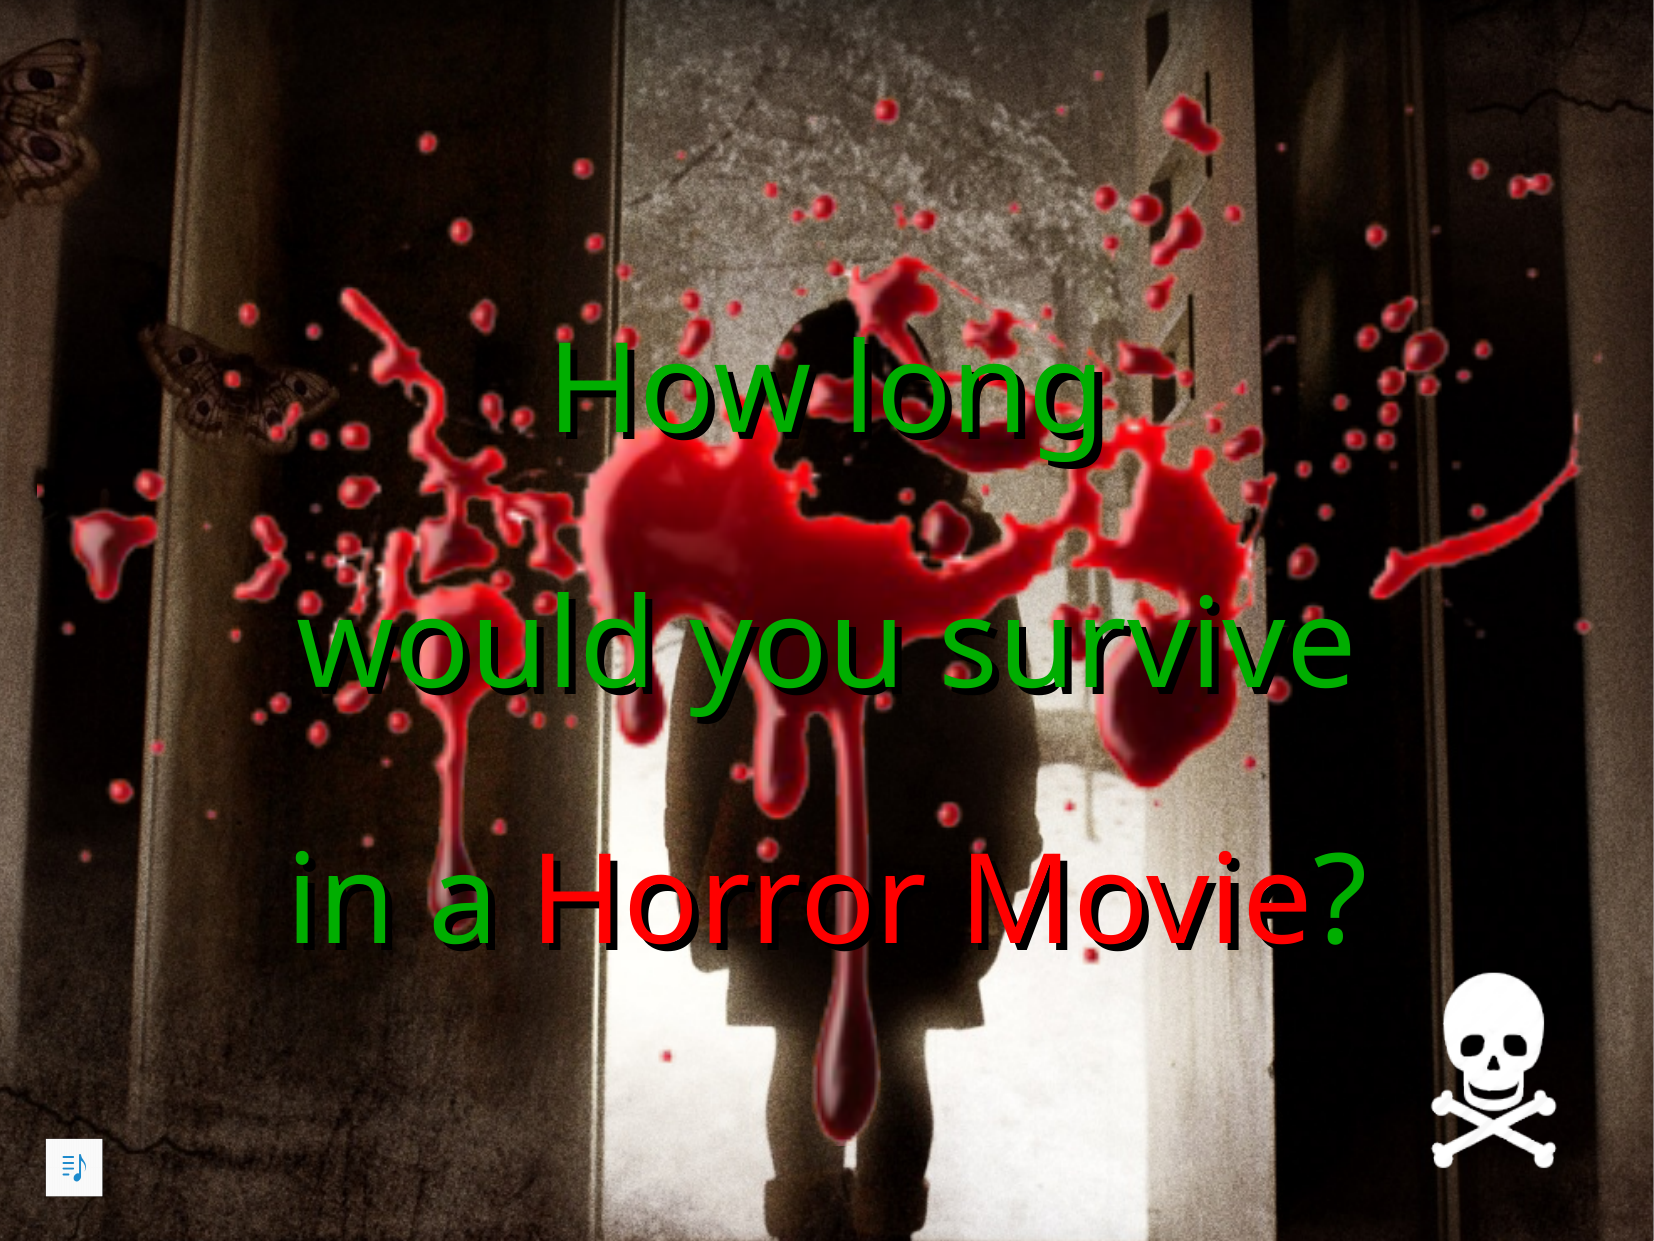

How long
would you survive
in a Horror Movie?